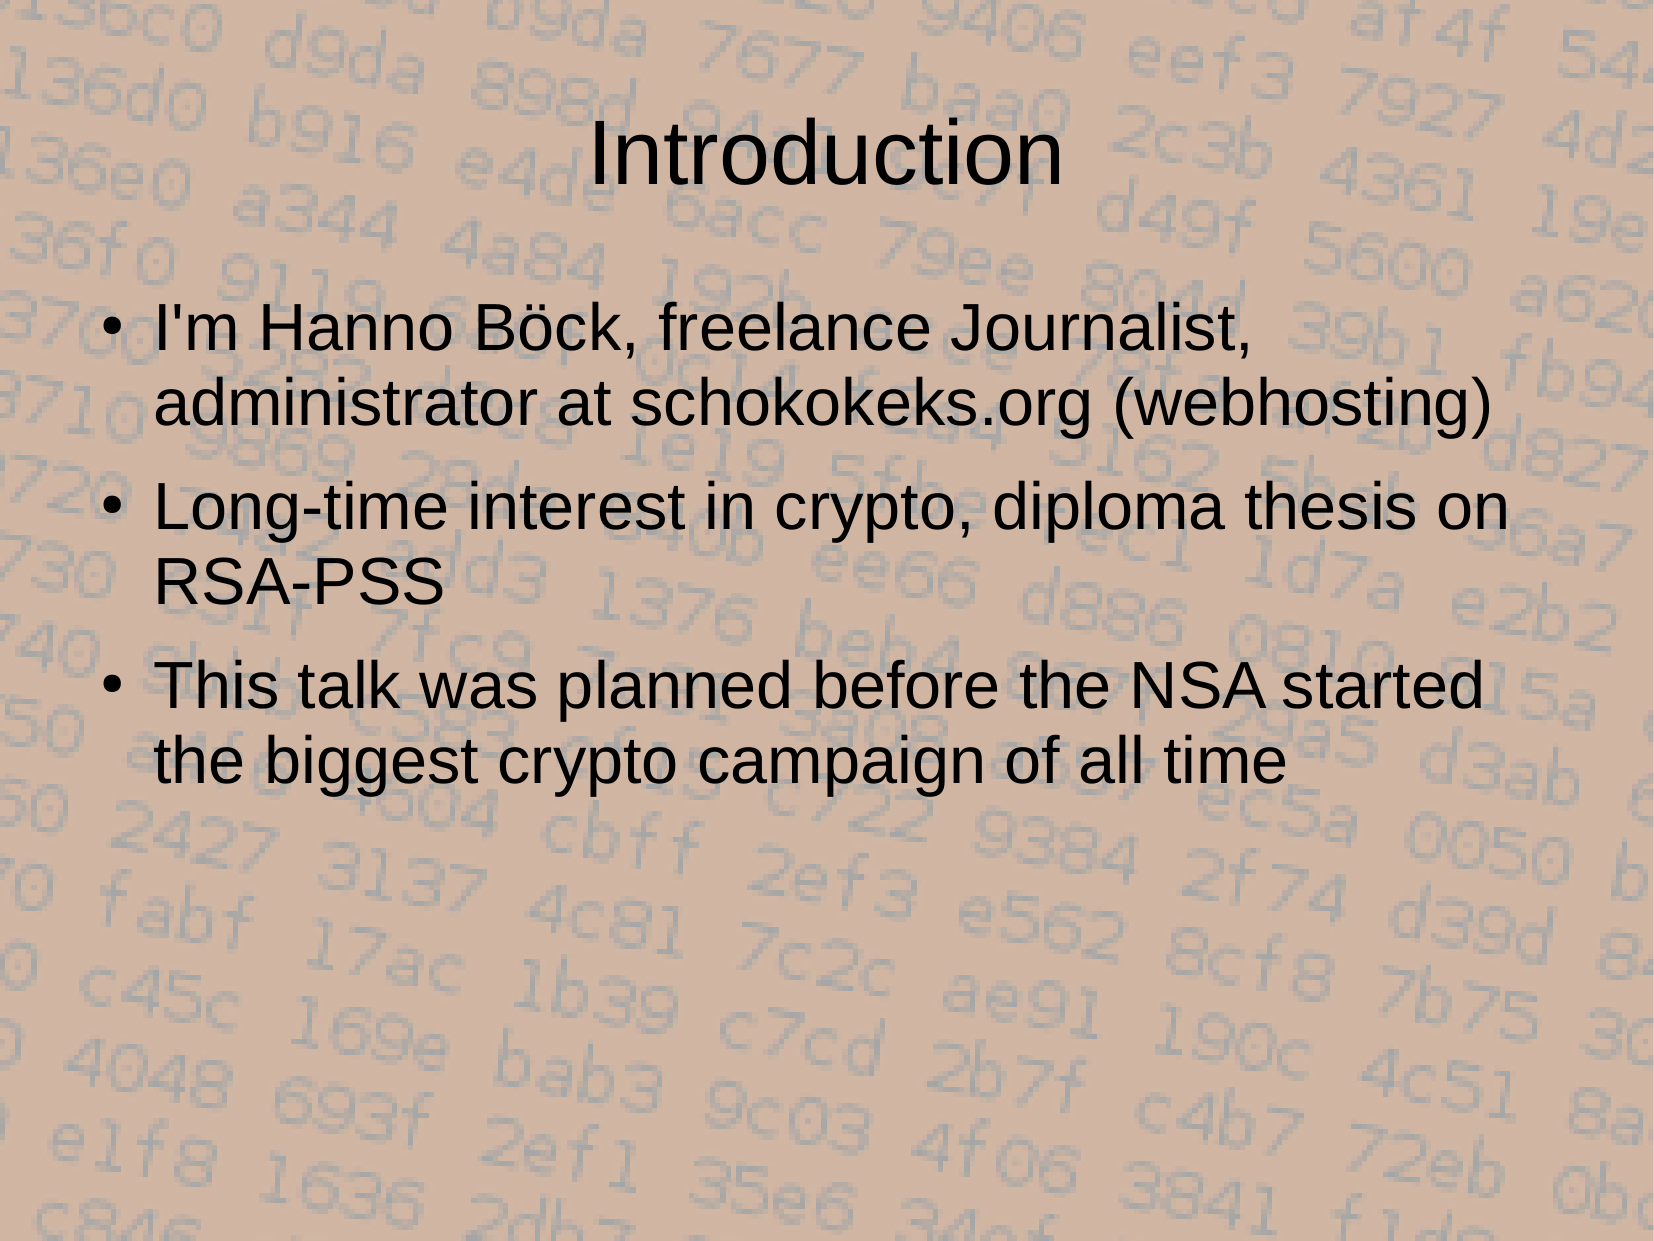

# Introduction
I'm Hanno Böck, freelance Journalist, administrator at schokokeks.org (webhosting)
Long-time interest in crypto, diploma thesis on RSA-PSS
This talk was planned before the NSA started the biggest crypto campaign of all time